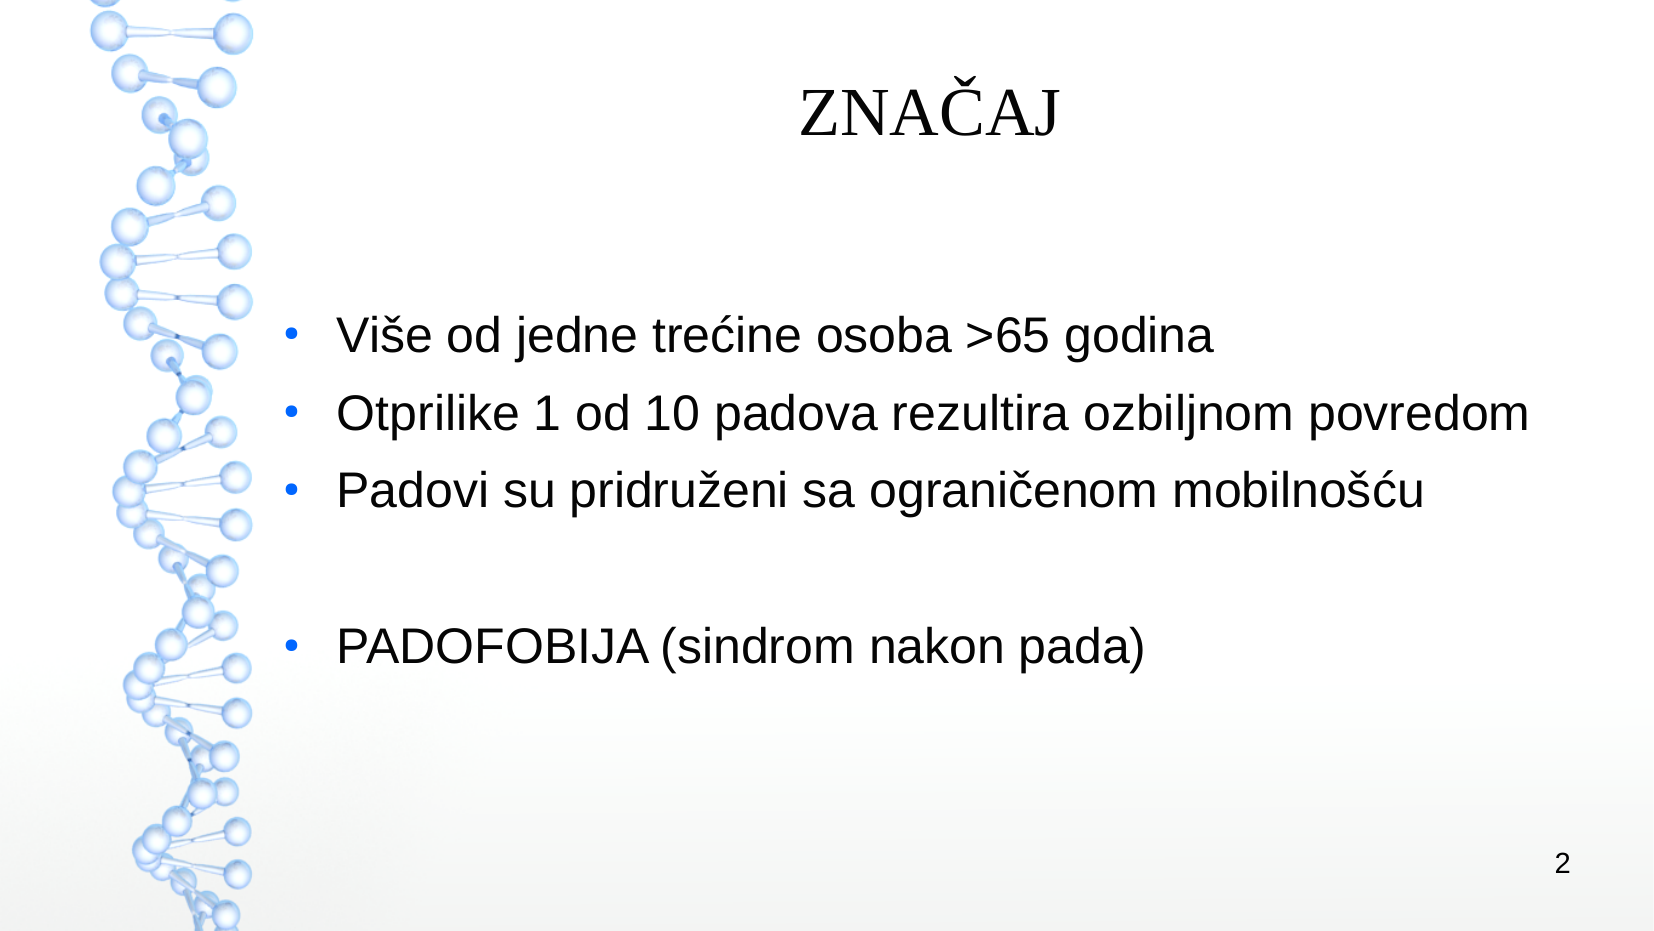

# ZNAČAJ
Više od jedne trećine osoba >65 godina
Otprilike 1 od 10 padova rezultira ozbiljnom povredom
Padovi su pridruženi sa ograničenom mobilnošću
PADOFOBIJA (sindrom nakon pada)
2